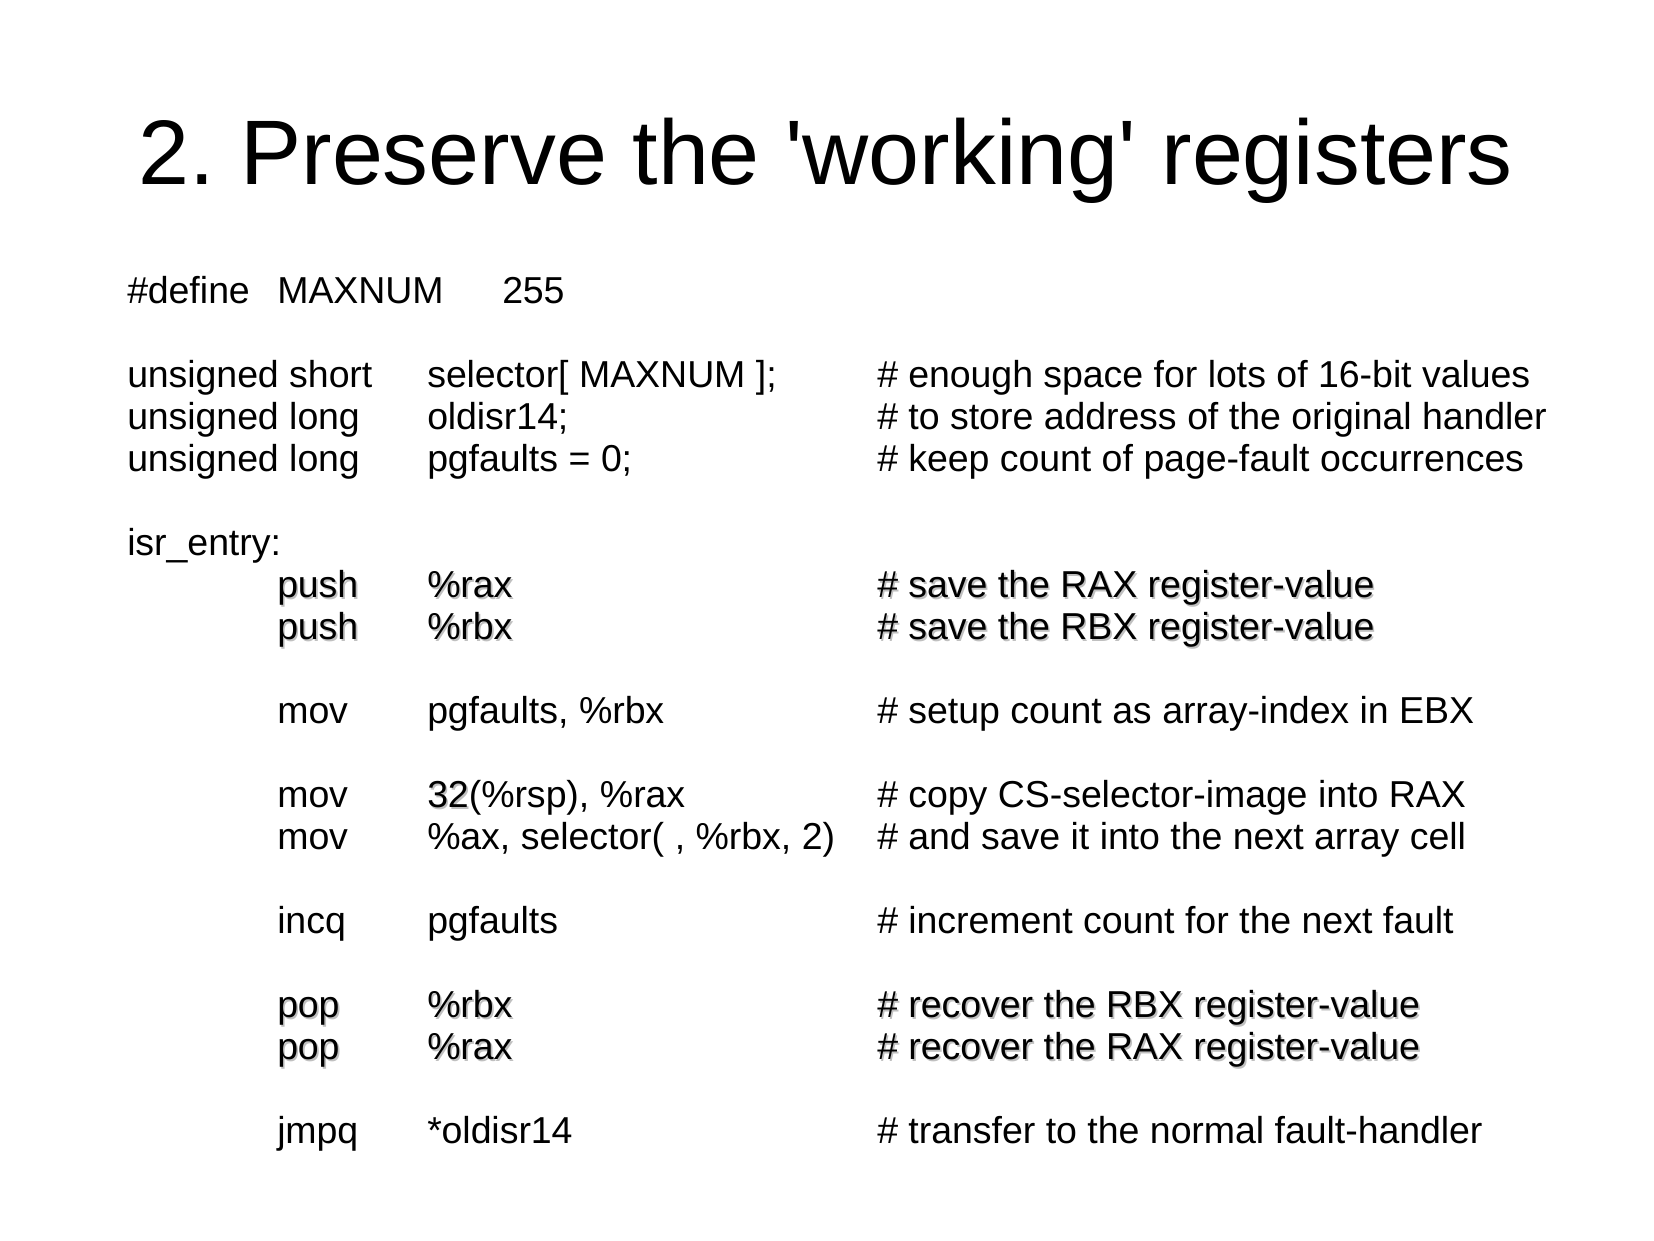

# 2. Preserve the 'working' registers
#define	MAXNUM	255
unsigned short	selector[ MAXNUM ];		# enough space for lots of 16-bit values
unsigned long	oldisr14;					# to store address of the original handler
unsigned long	pgfaults = 0;				# keep count of page-fault occurrences
isr_entry:
		push	%rax					# save the RAX register-value
		push	%rbx					# save the RBX register-value
		mov		pgfaults, %rbx			# setup count as array-index in EBX
		mov		32(%rsp), %rax			# copy CS-selector-image into RAX
		mov		%ax, selector( , %rbx, 2)	# and save it into the next array cell
		incq		pgfaults					# increment count for the next fault
		pop		%rbx					# recover the RBX register-value
		pop		%rax 					# recover the RAX register-value
		jmpq	*oldisr14					# transfer to the normal fault-handler